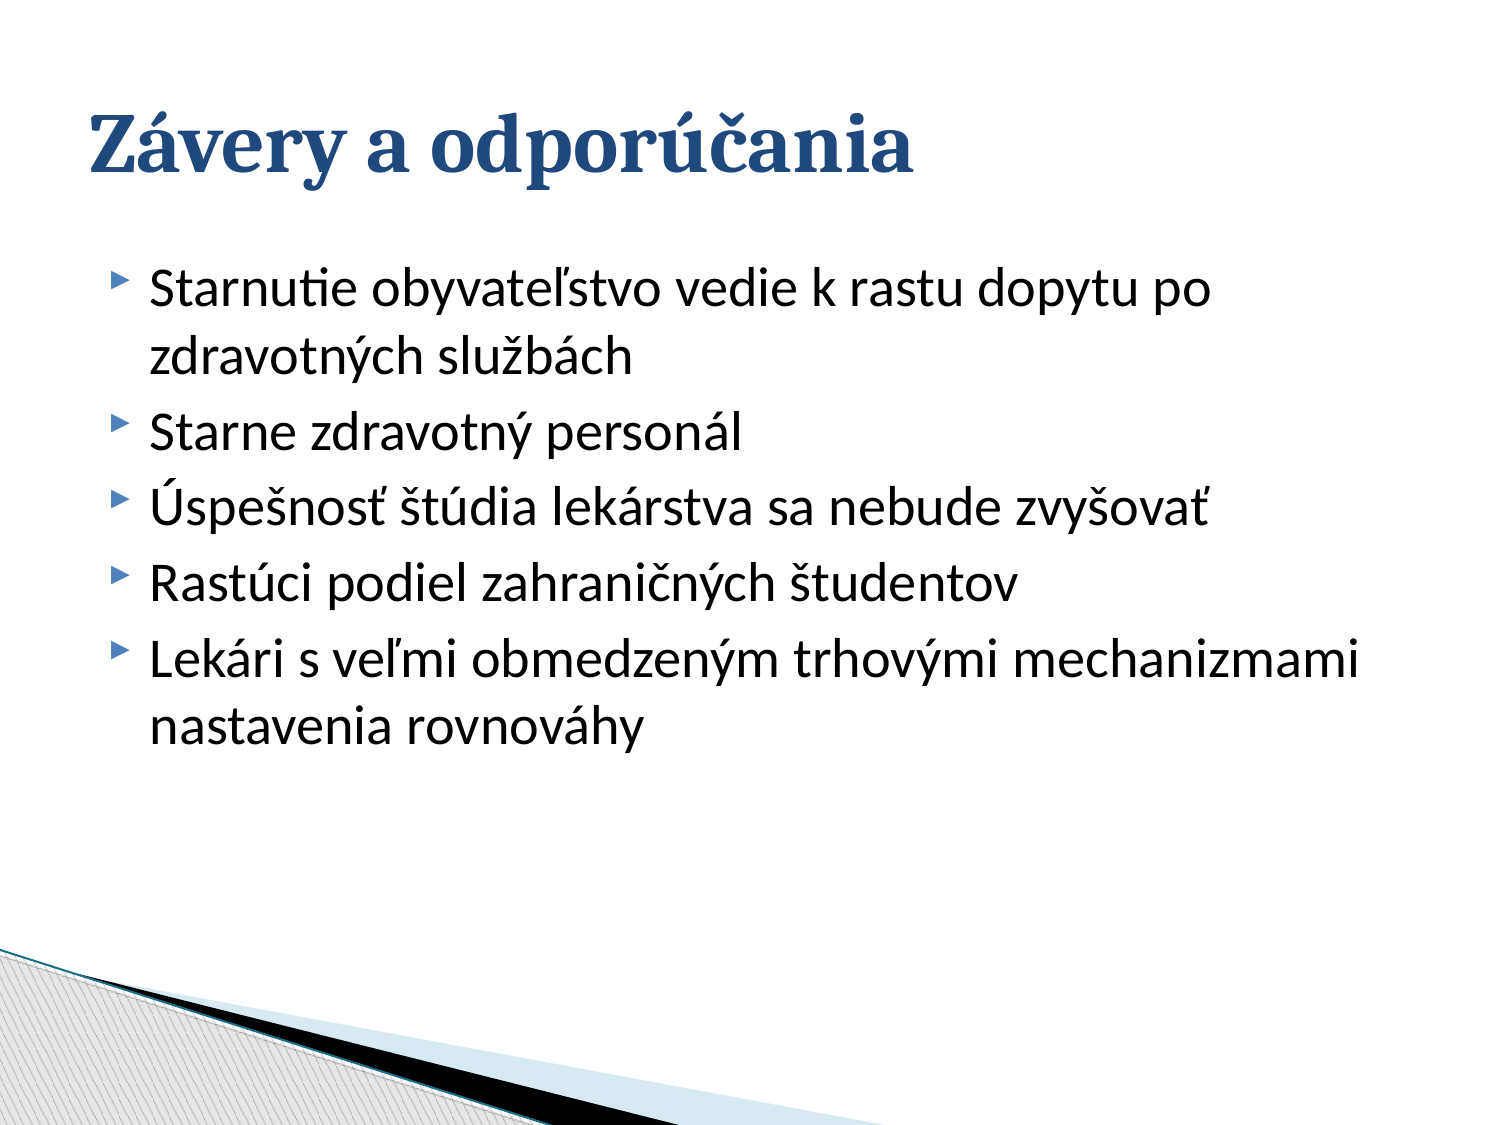

Závery a odporúčania
# Starnutie obyvateľstvo vedie k rastu dopytu po zdravotných službách
Starne zdravotný personál
Úspešnosť štúdia lekárstva sa nebude zvyšovať
Rastúci podiel zahraničných študentov
Lekári s veľmi obmedzeným trhovými mechanizmami nastavenia rovnováhy